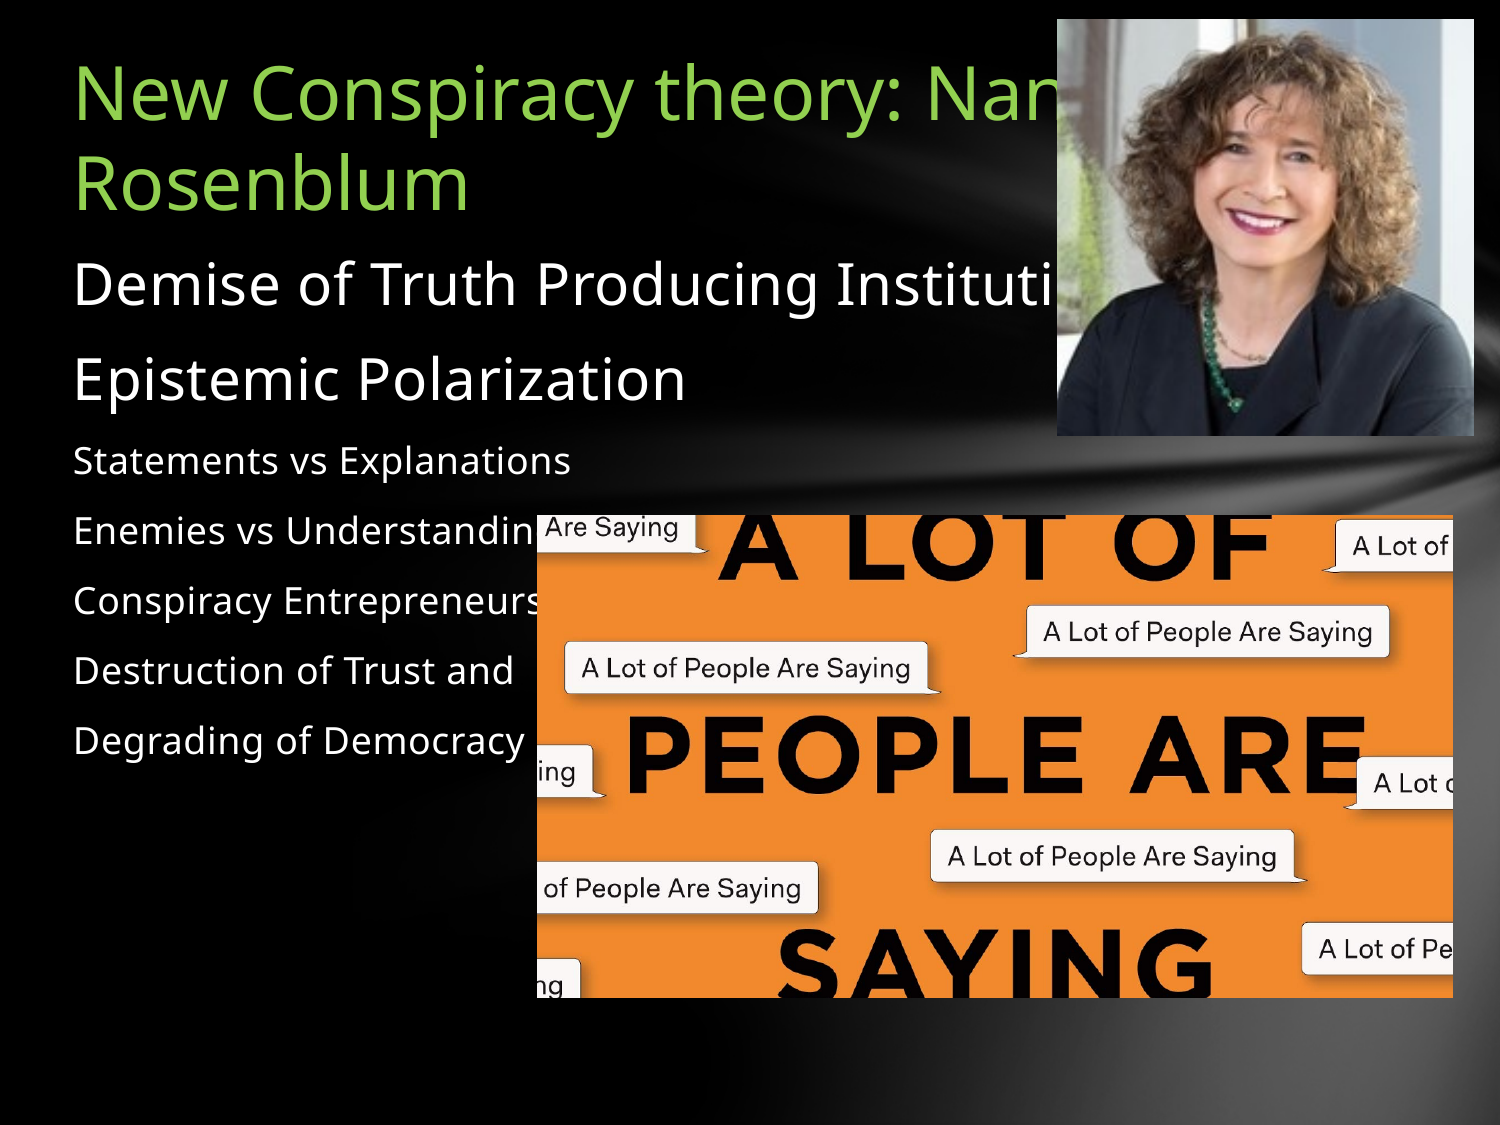

New Conspiracy theory: Nancy Rosenblum
# Demise of Truth Producing Institutions
Epistemic Polarization
Statements vs Explanations
Enemies vs Understanding
Conspiracy Entrepreneurs
Destruction of Trust and
Degrading of Democracy